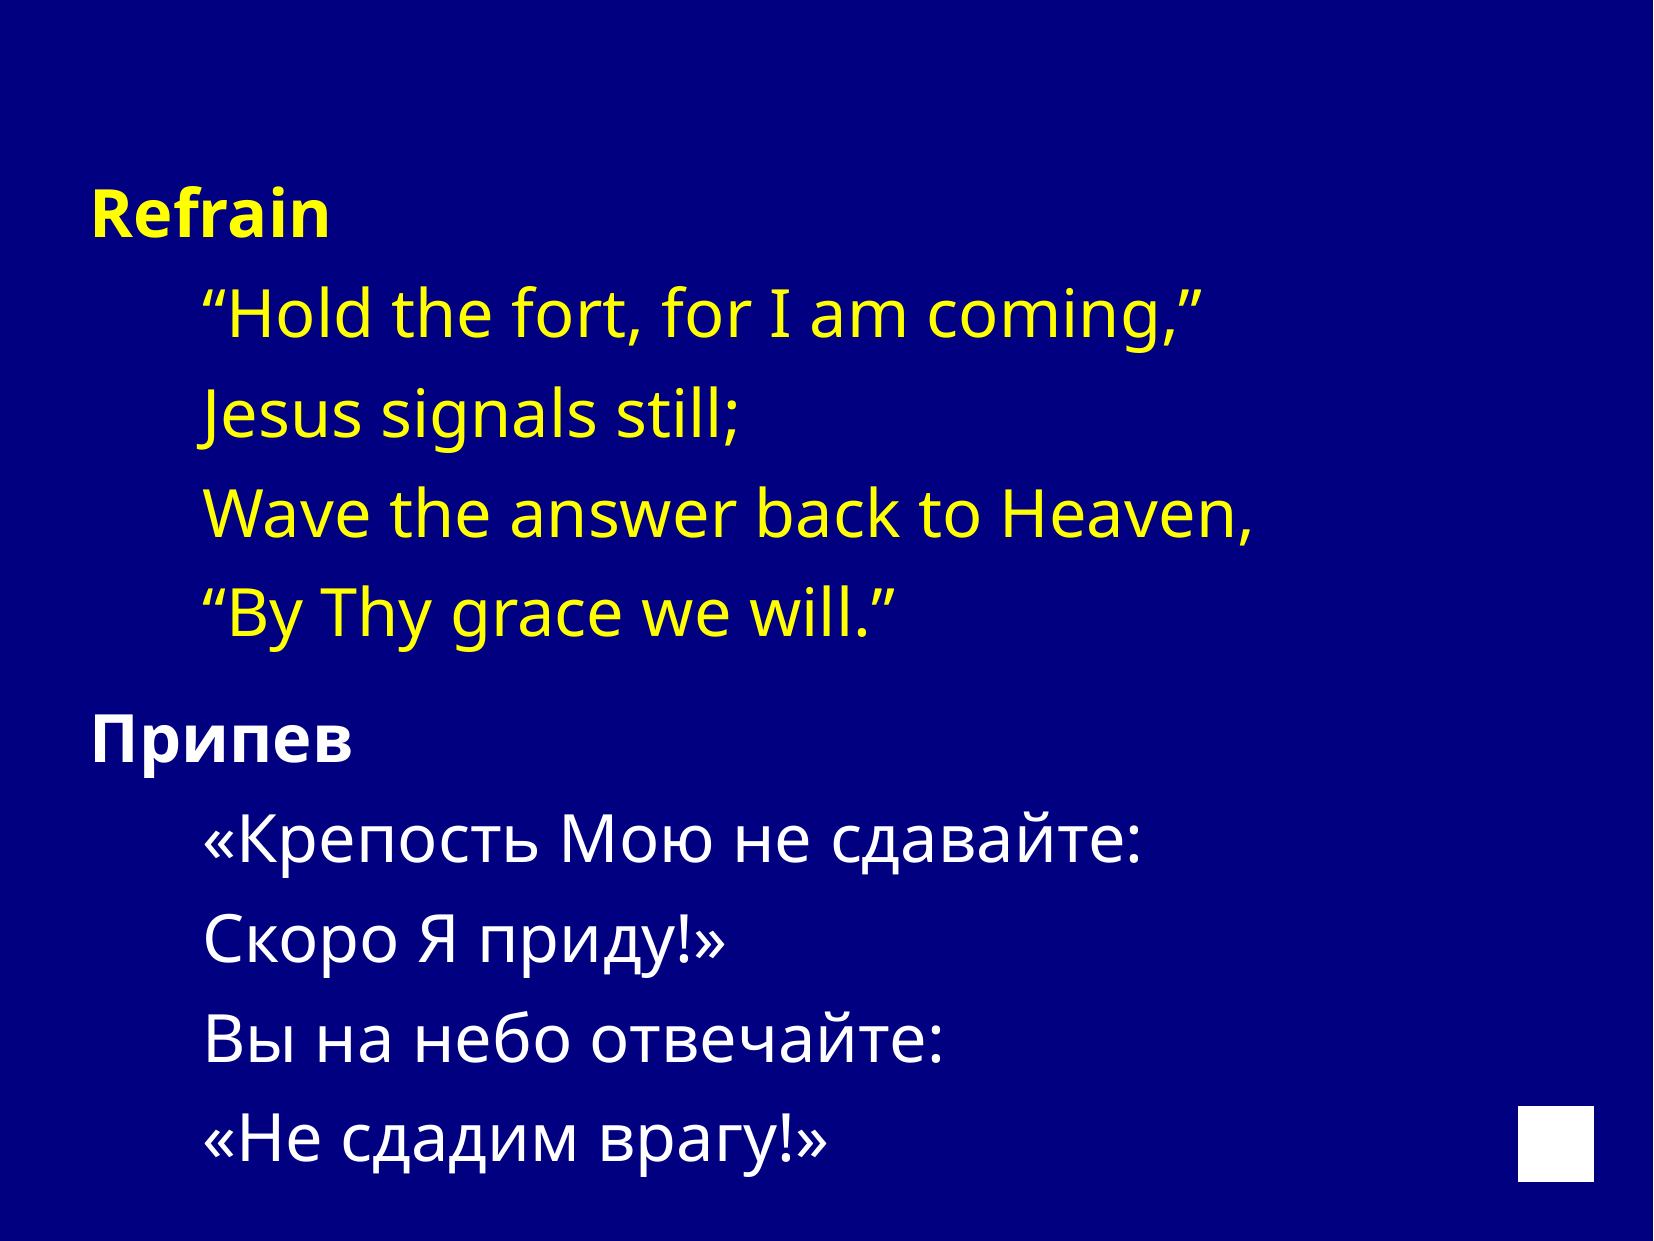

Refrain
	“Hold the fort, for I am coming,”
	Jesus signals still;
	Wave the answer back to Heaven,
	“By Thy grace we will.”
Припев
	«Крепость Мою не сдавайте:
	Скоро Я приду!»
	Вы на небо отвечайте:
	«Не сдадим врагу!»